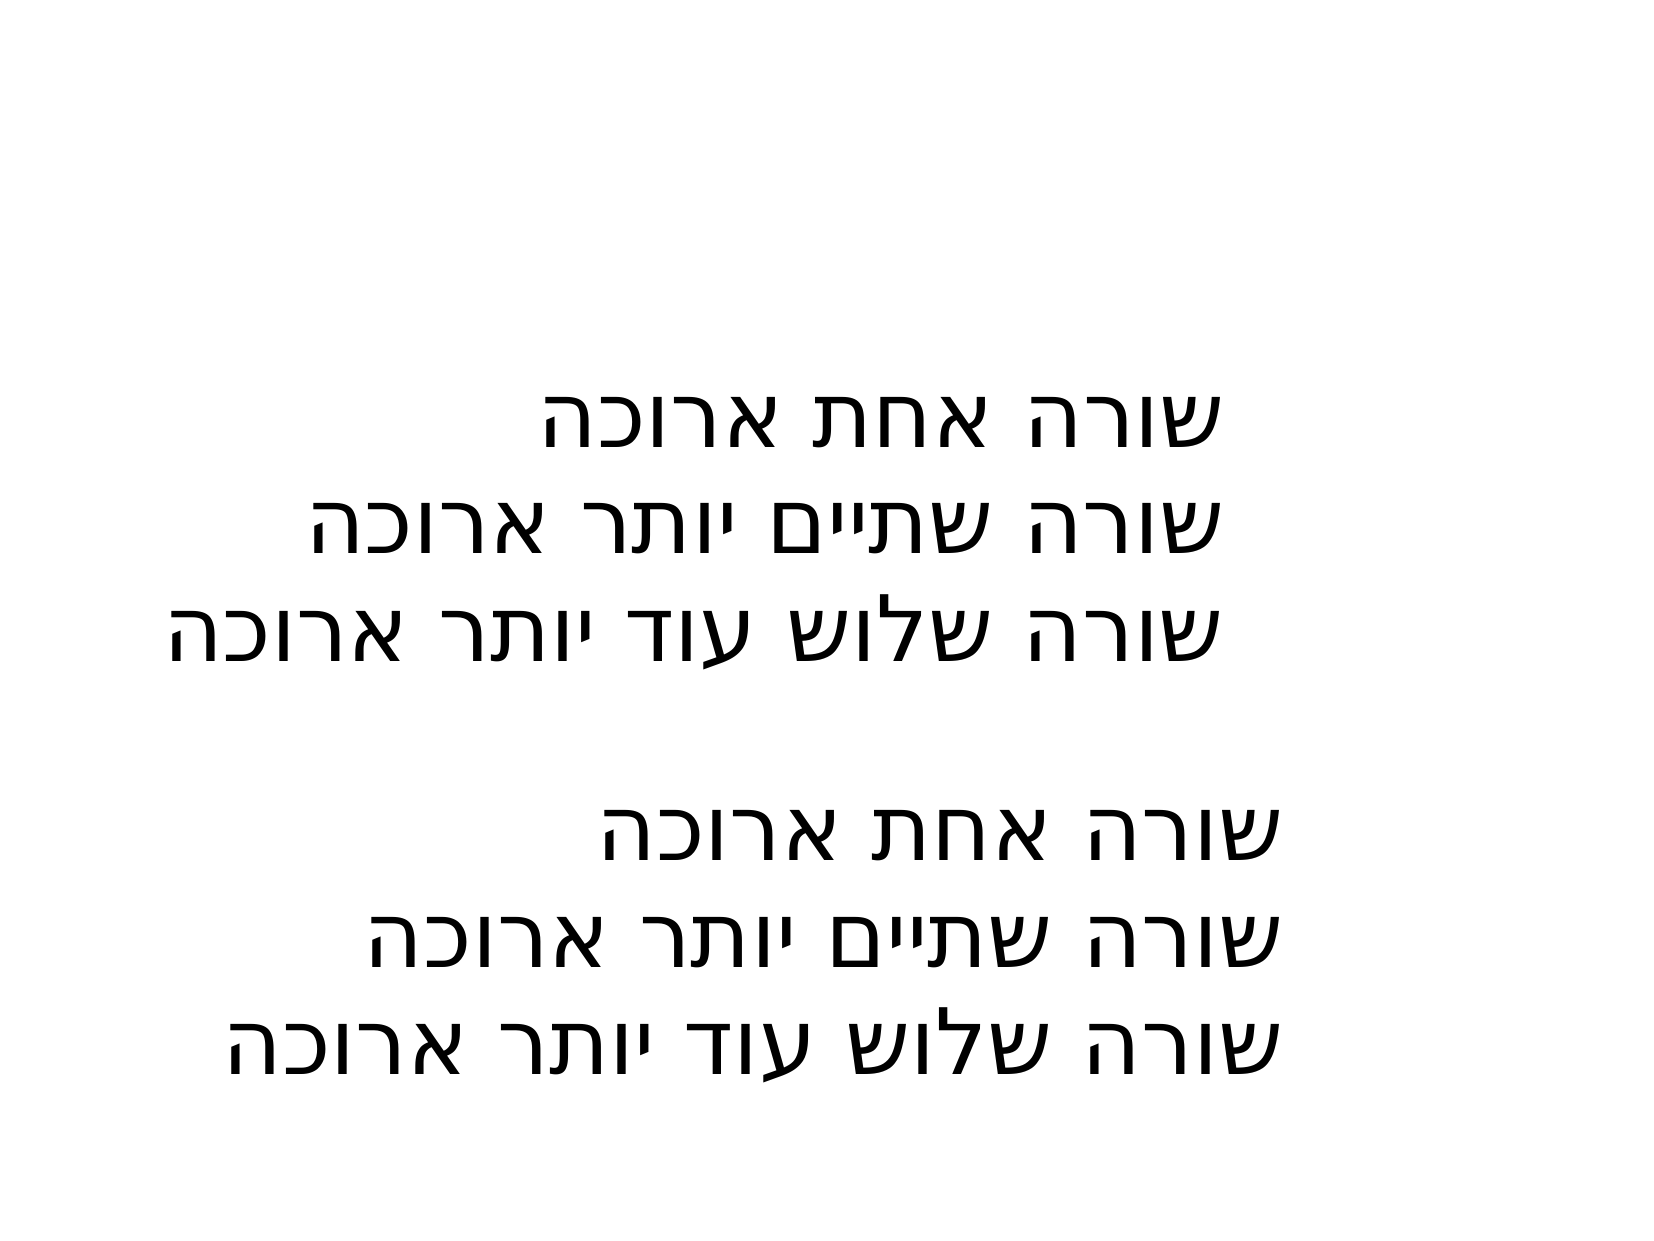

שורה אחת ארוכה
שורה שתיים יותר ארוכה
שורה שלוש עוד יותר ארוכה
שורה אחת ארוכה
שורה שתיים יותר ארוכה
שורה שלוש עוד יותר ארוכה